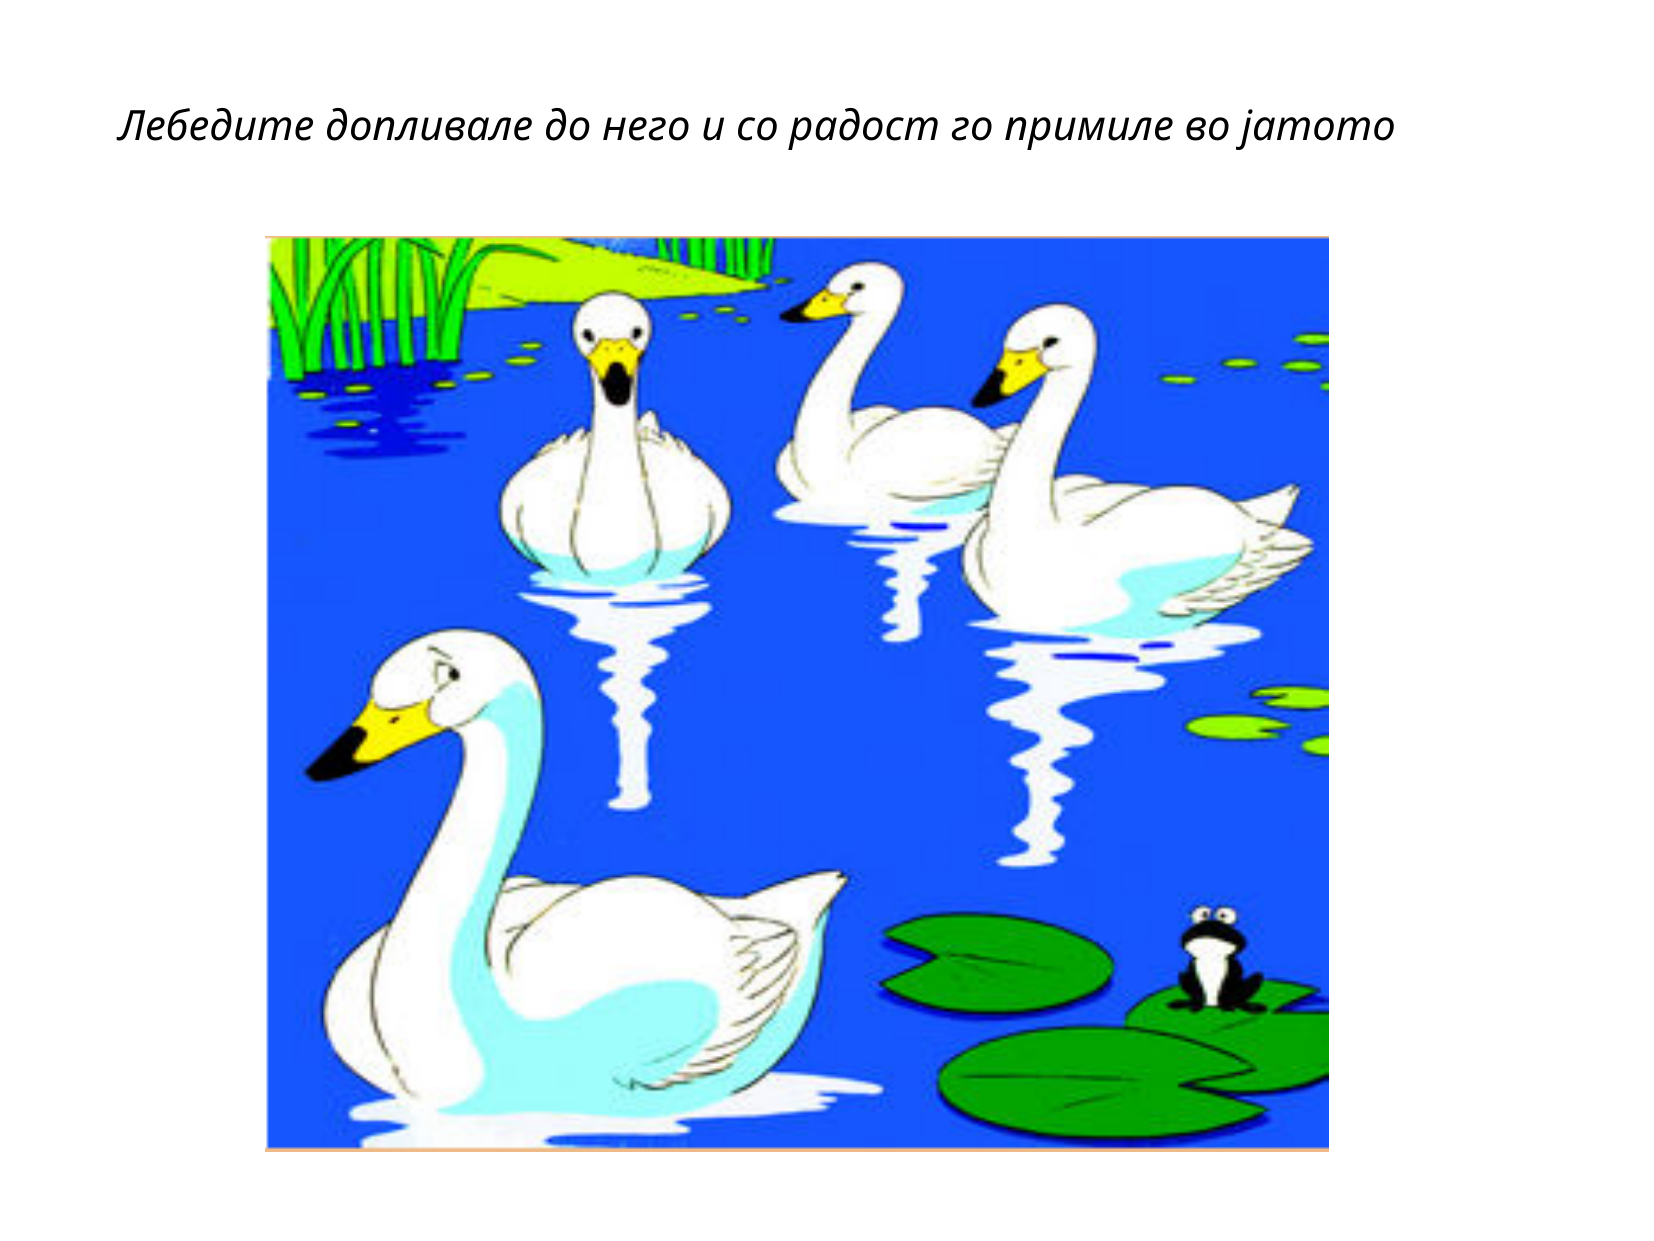

#
Лебедите допливале до него и со радост го примиле во јатото